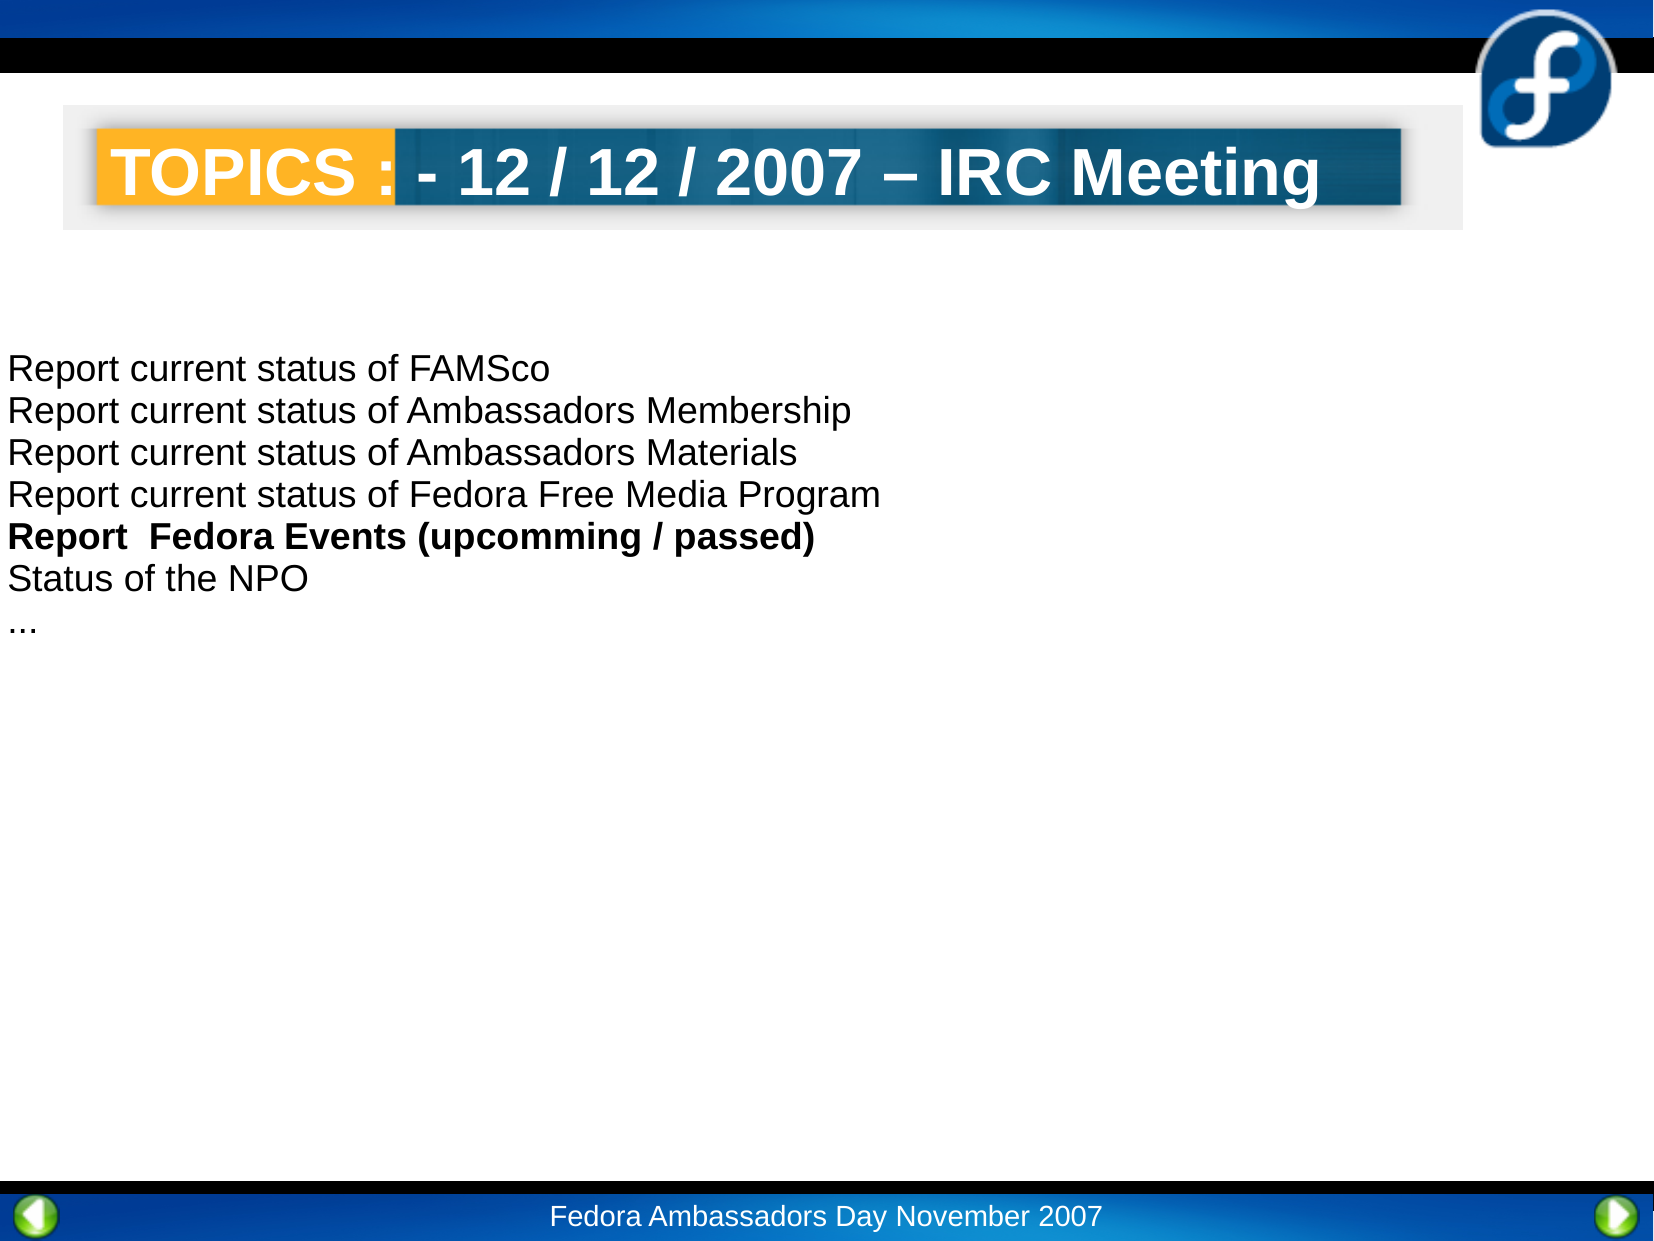

TOPICS : - 12 / 12 / 2007 – IRC Meeting
Report current status of FAMSco
Report current status of Ambassadors Membership
Report current status of Ambassadors Materials
Report current status of Fedora Free Media Program
Report Fedora Events (upcomming / passed)
Status of the NPO
...